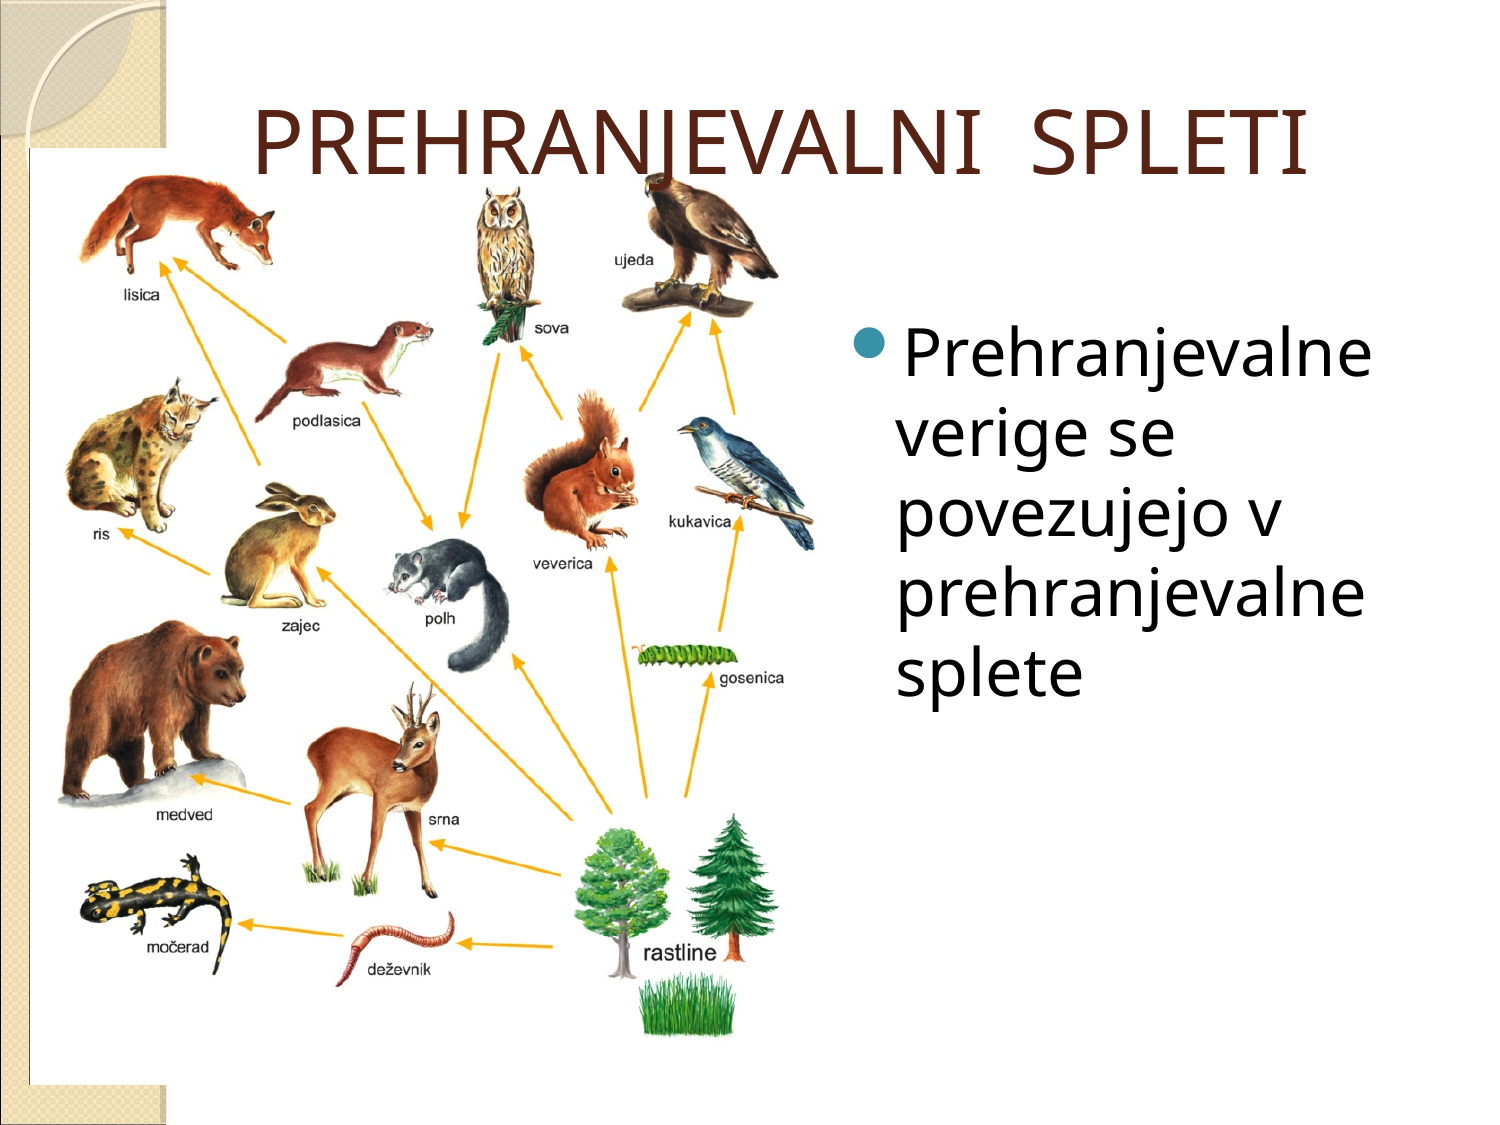

PREHRANJEVALNI SPLETI
# Prehranjevalne verige se povezujejo v prehranjevalne splete